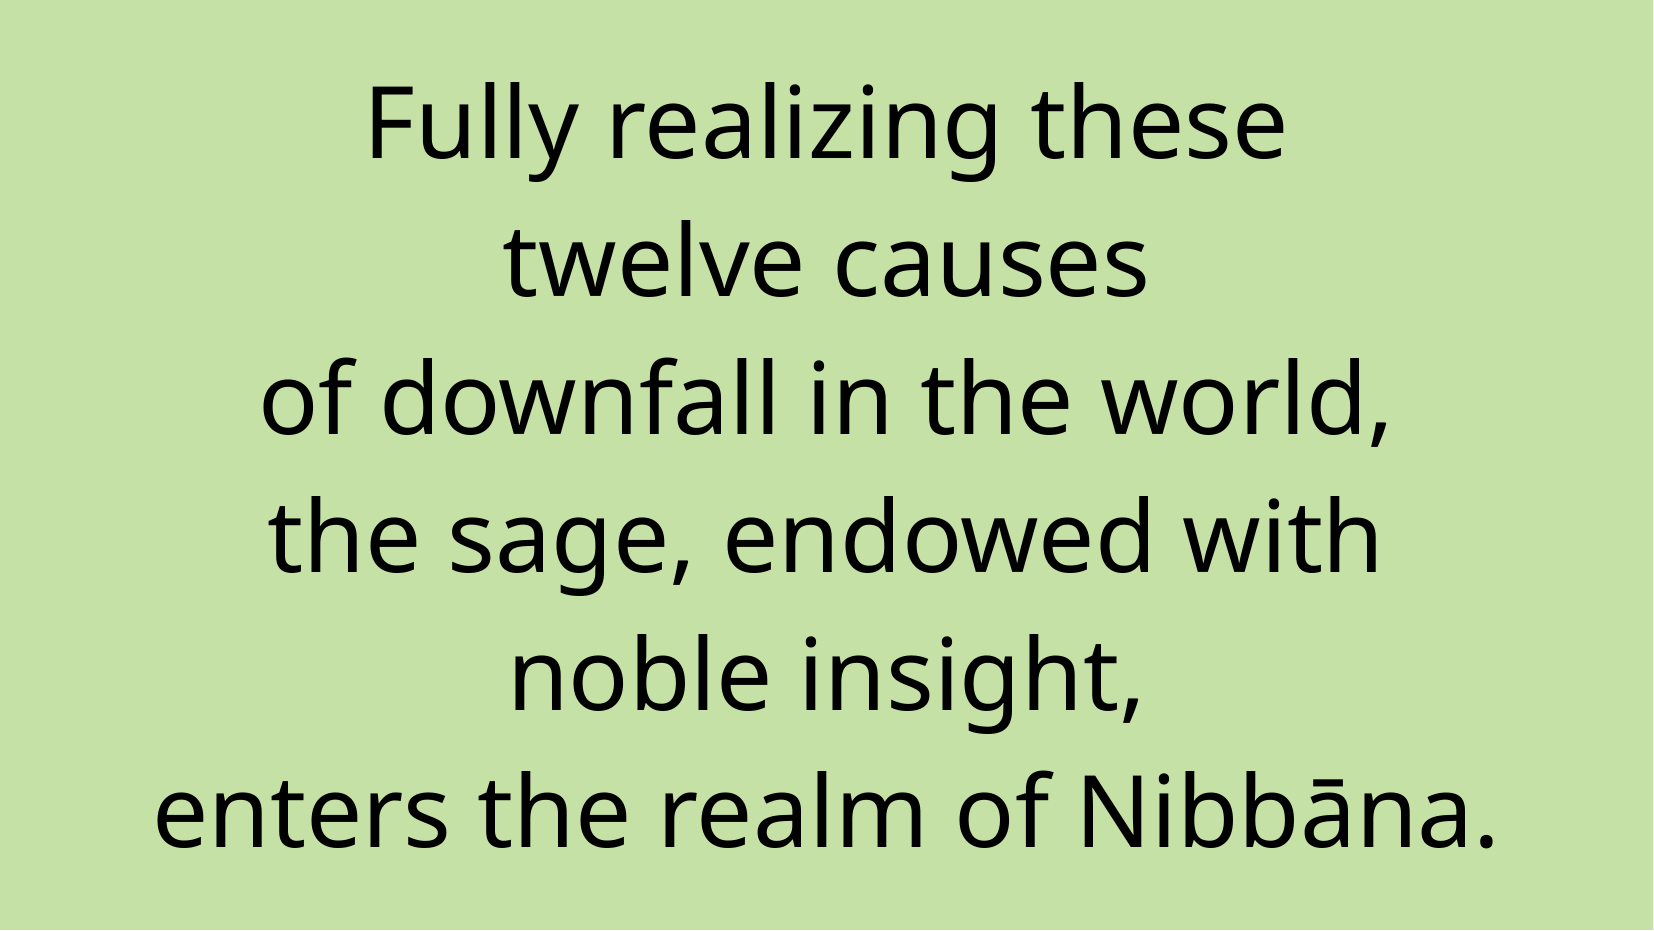

# Fully realizing these
twelve causes
of downfall in the world,
the sage, endowed with
noble insight,
enters the realm of Nibbāna.